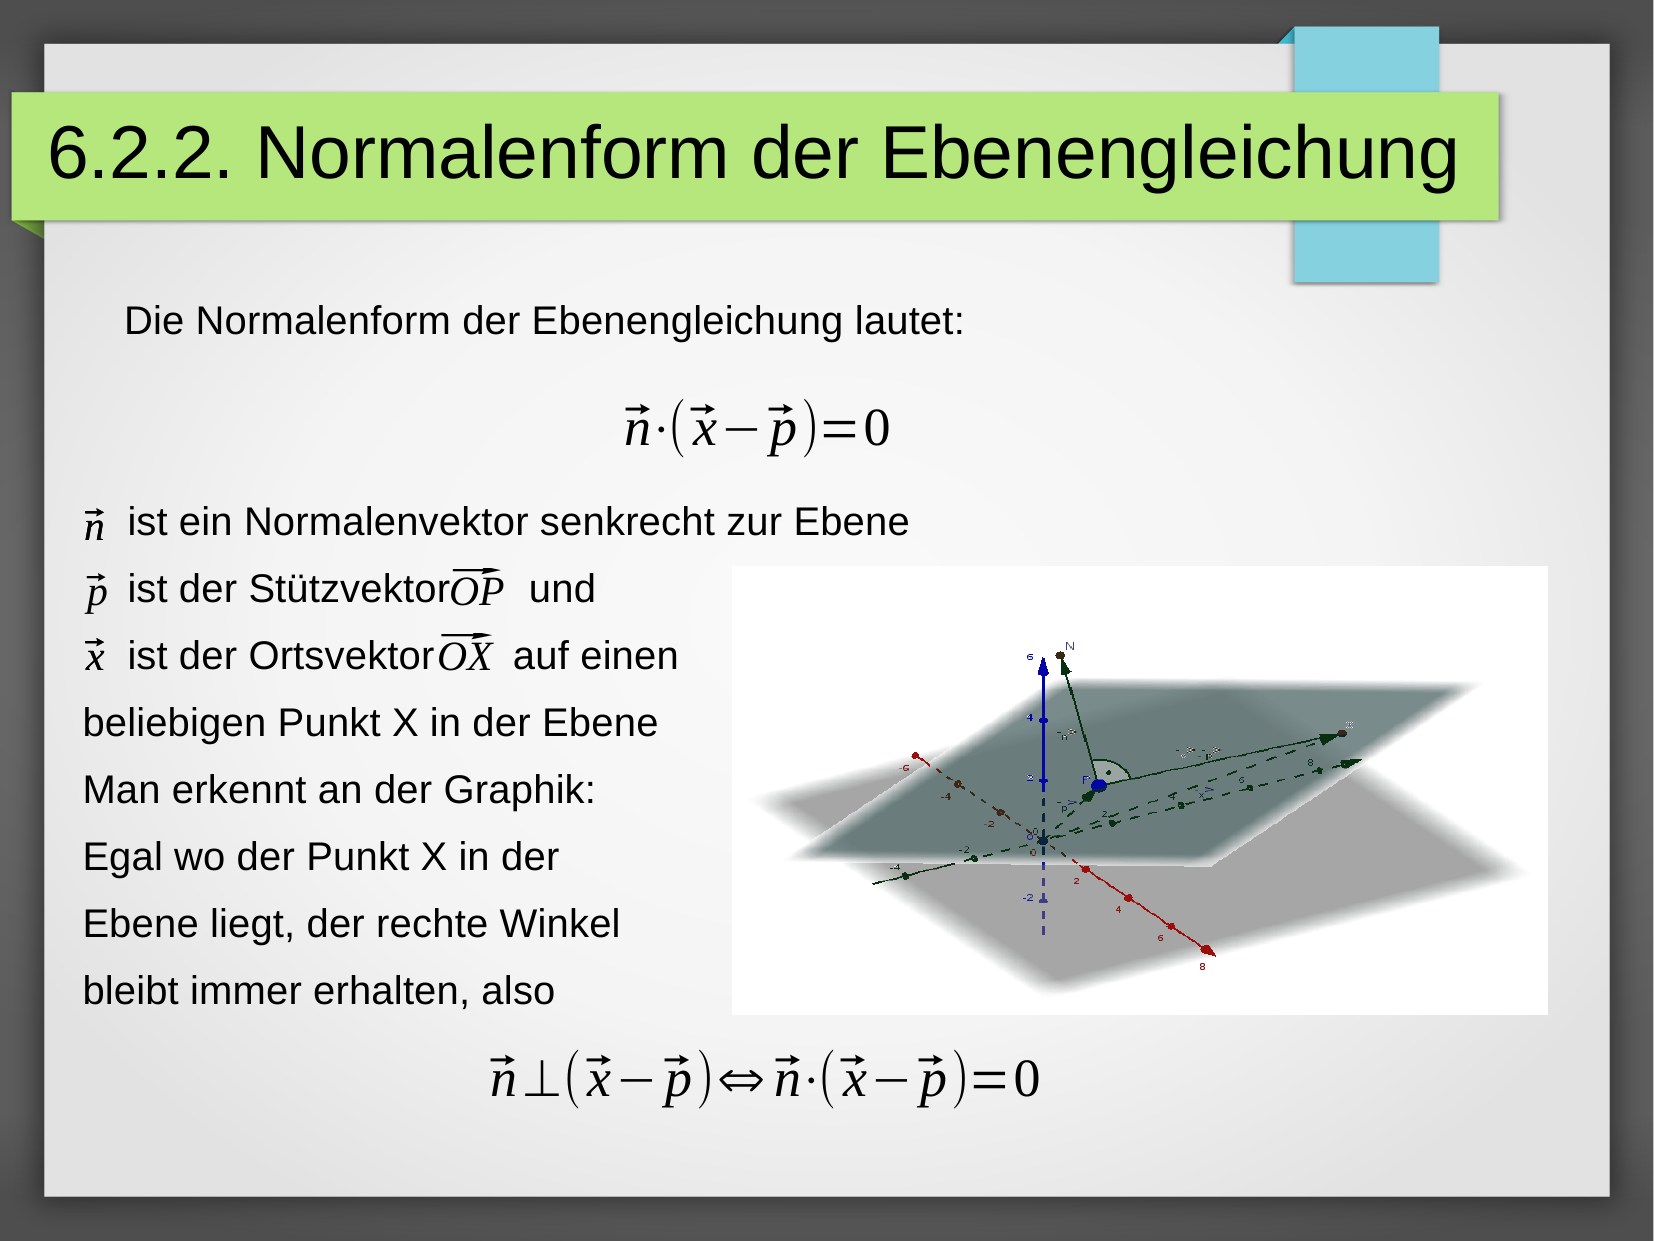

# 6.2.2. Normalenform der Ebenengleichung
Die Normalenform der Ebenengleichung lautet:
 ist ein Normalenvektor senkrecht zur Ebene
 ist der Stützvektor und
 ist der Ortsvektor auf einen
beliebigen Punkt X in der Ebene
Man erkennt an der Graphik:
Egal wo der Punkt X in der
Ebene liegt, der rechte Winkel
bleibt immer erhalten, also